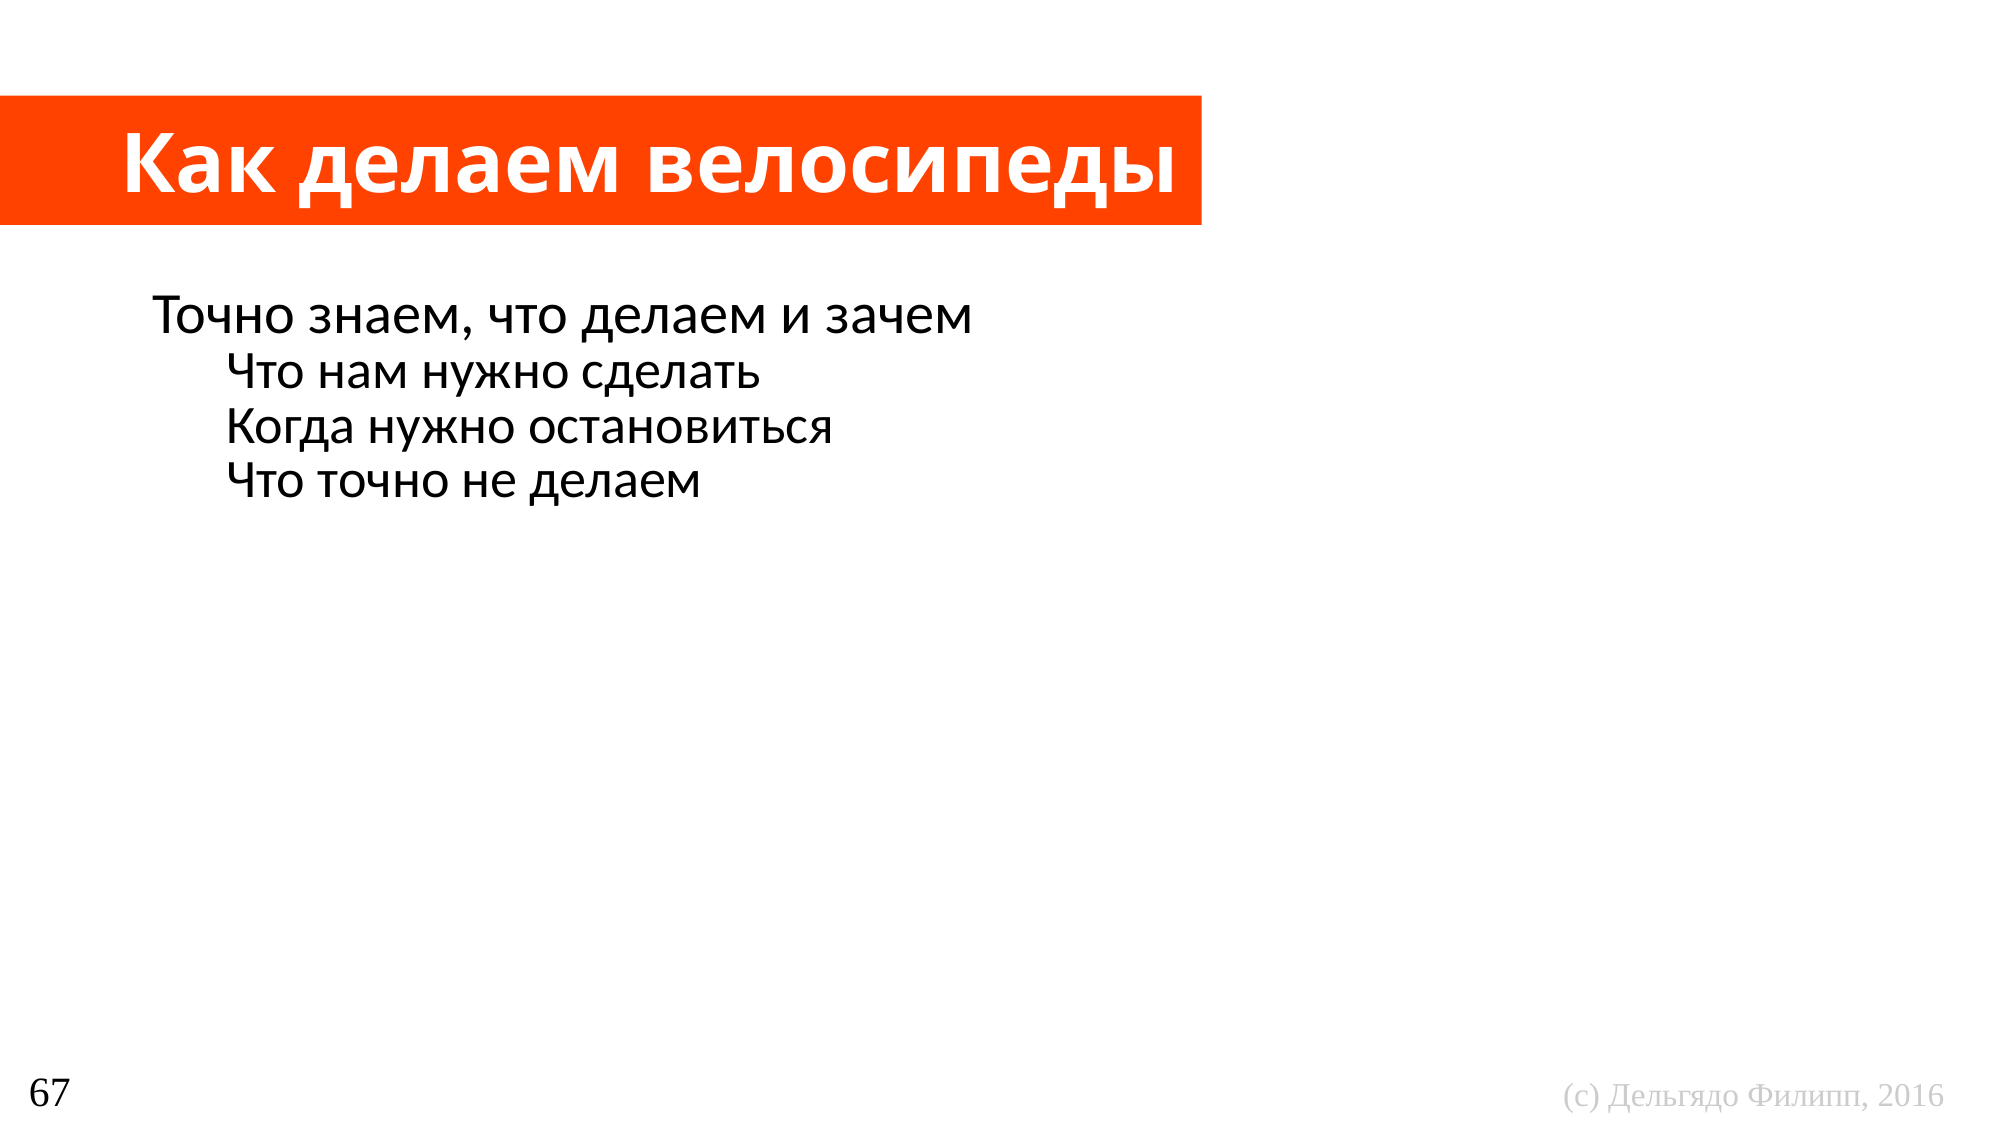

# Как делаем велосипеды
Точно знаем, что делаем и зачем
	Что нам нужно сделать
	Когда нужно остановиться
	Что точно не делаем
67
(c) Дельгядо Филипп, 2016